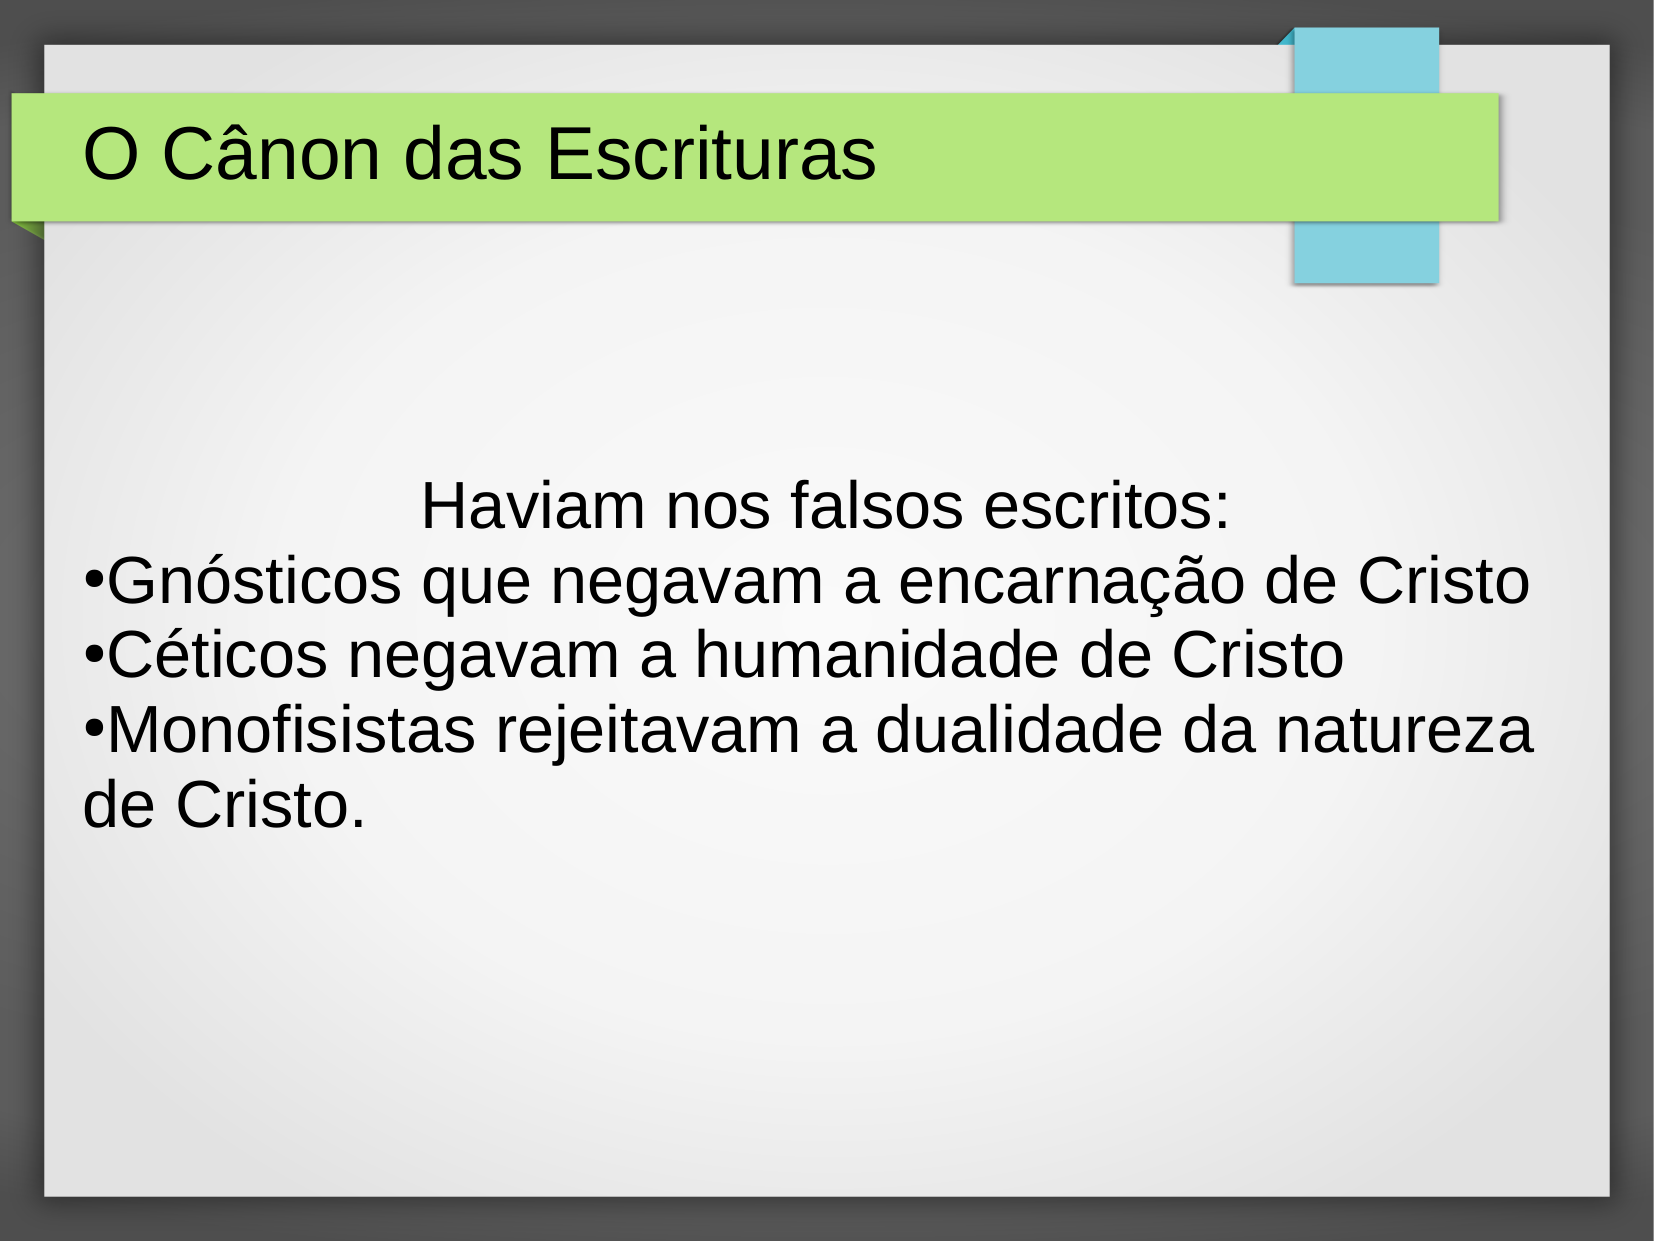

# O Cânon das Escrituras
Haviam nos falsos escritos:
Gnósticos que negavam a encarnação de Cristo
Céticos negavam a humanidade de Cristo
Monofisistas rejeitavam a dualidade da natureza de Cristo.